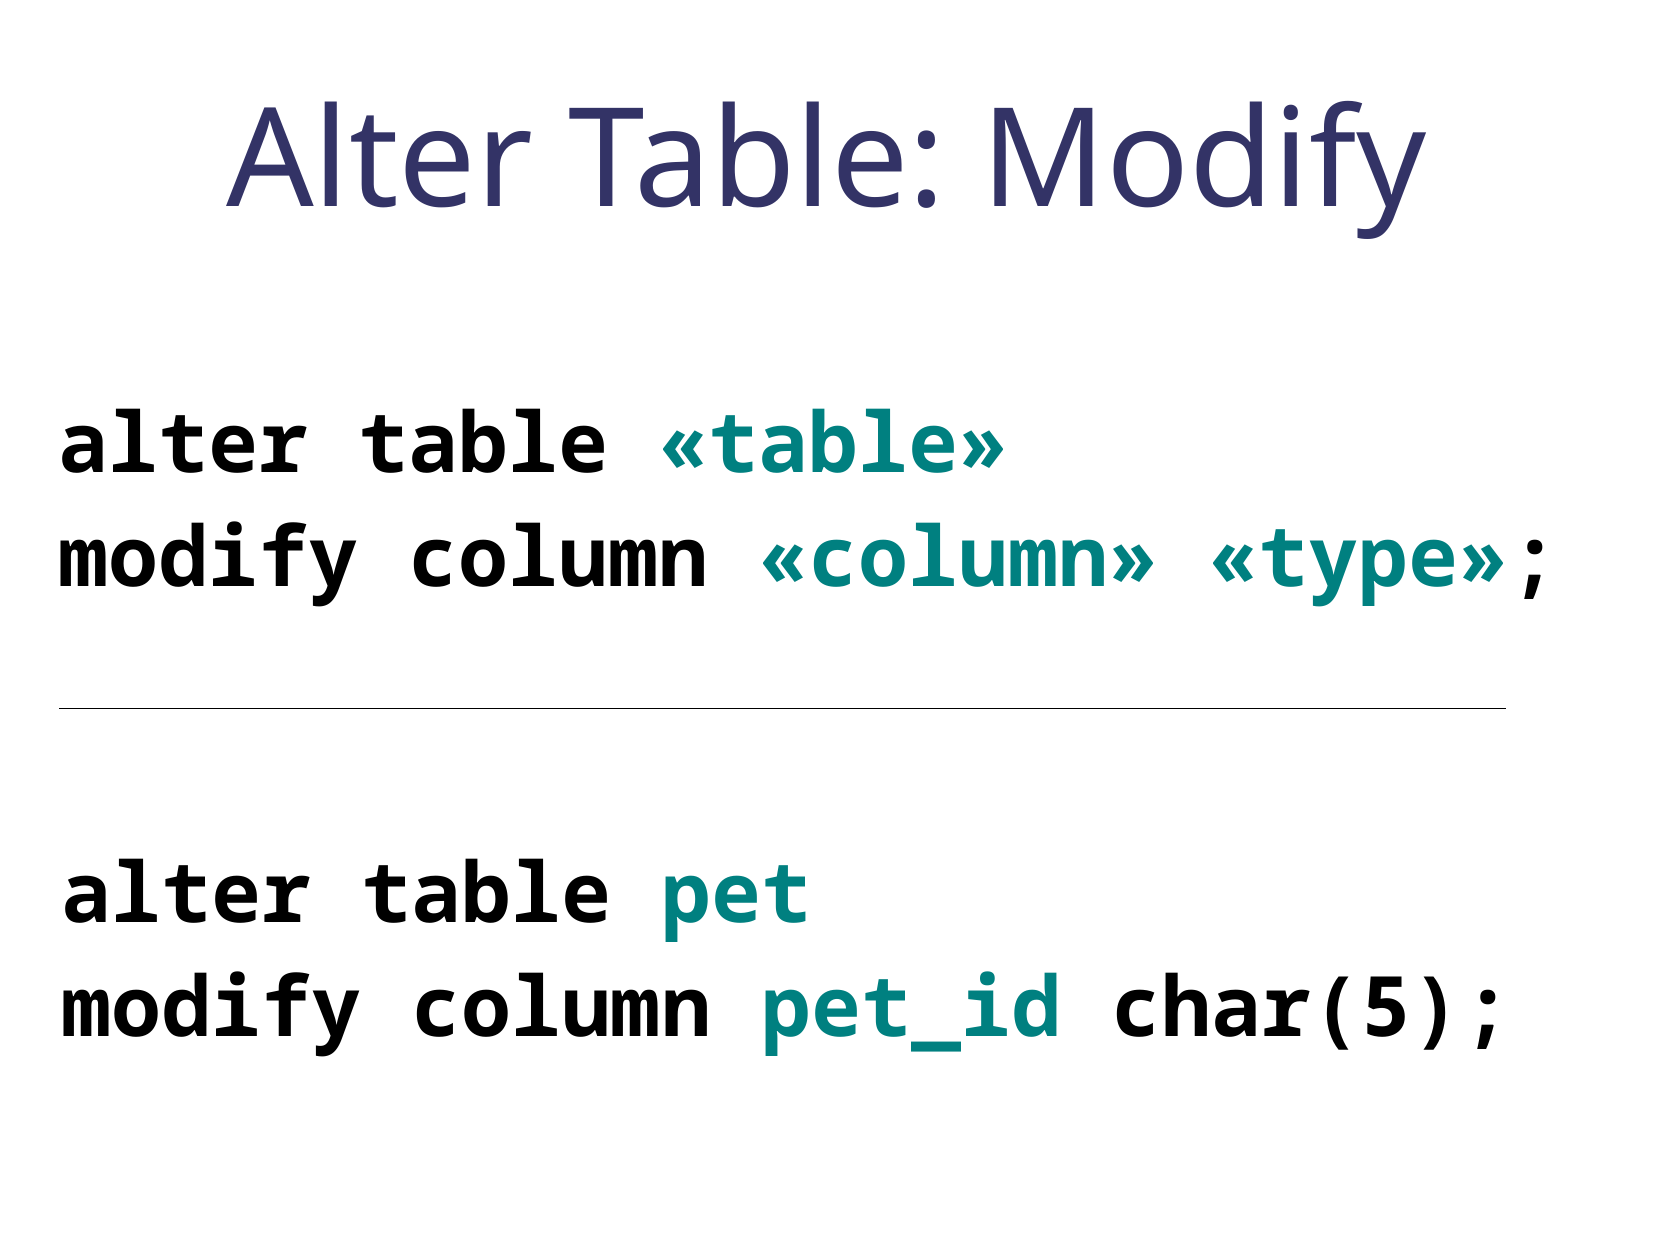

# Alter Table: Modify
alter table «table»
modify column «column» «type»;
alter table pet
modify column pet_id char(5);